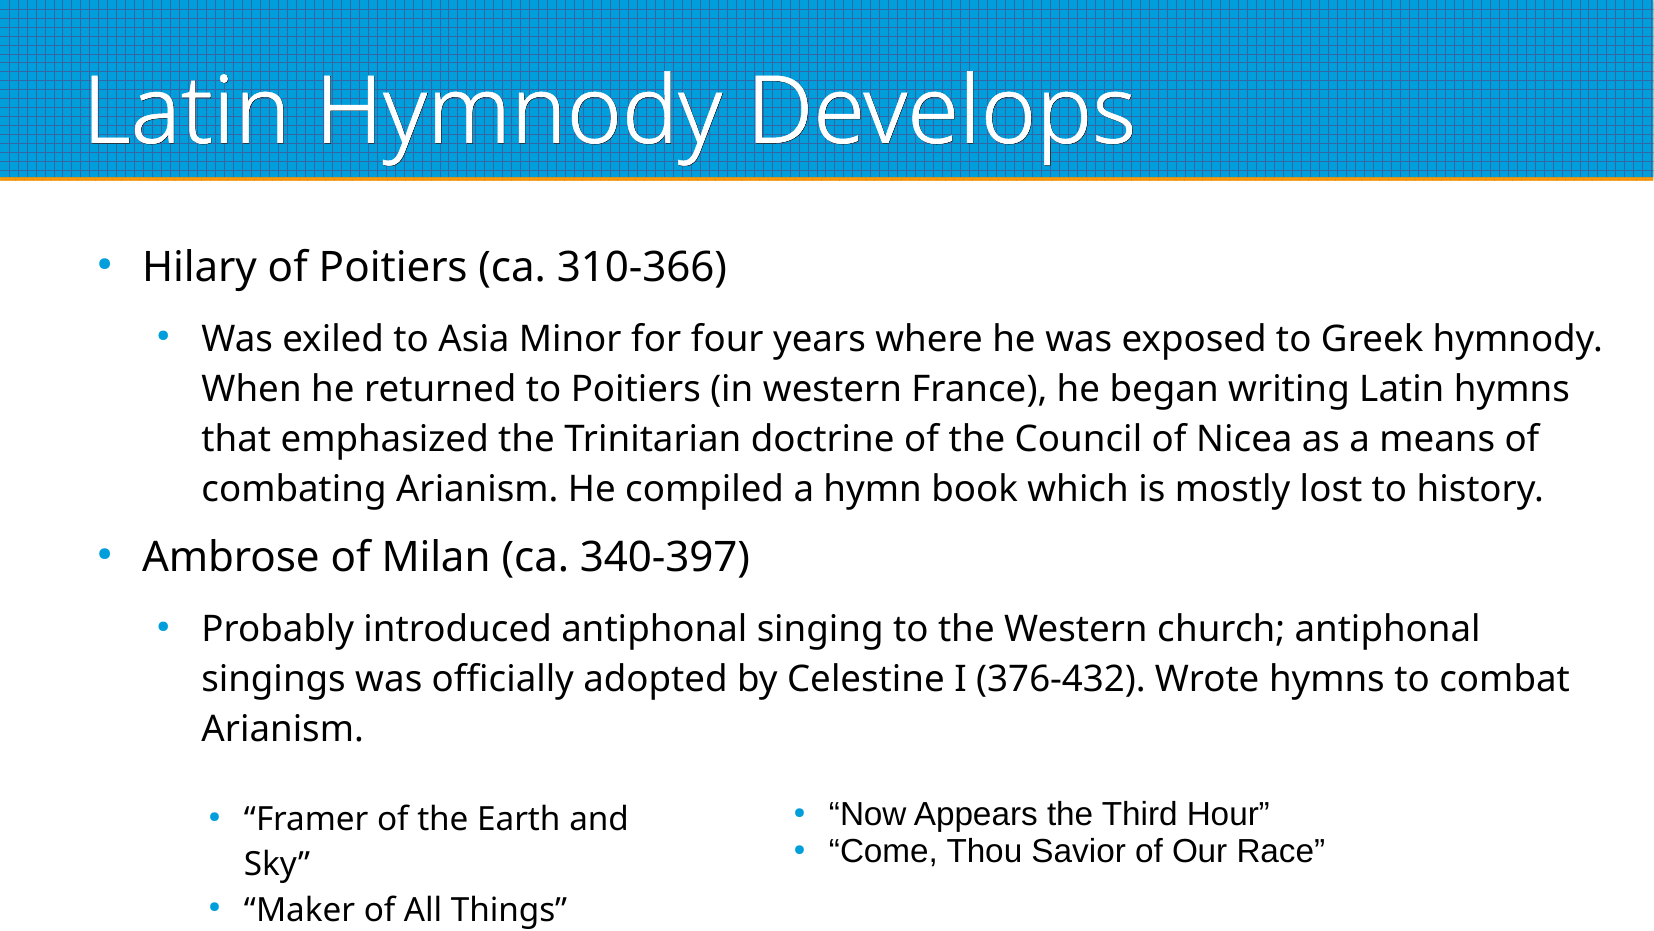

# Latin Hymnody Develops
Hilary of Poitiers (ca. 310-366)
Was exiled to Asia Minor for four years where he was exposed to Greek hymnody. When he returned to Poitiers (in western France), he began writing Latin hymns that emphasized the Trinitarian doctrine of the Council of Nicea as a means of combating Arianism. He compiled a hymn book which is mostly lost to history.
Ambrose of Milan (ca. 340-397)
Probably introduced antiphonal singing to the Western church; antiphonal singings was officially adopted by Celestine I (376-432). Wrote hymns to combat Arianism.
T
| “Framer of the Earth and Sky” “Maker of All Things” | “Now Appears the Third Hour” “Come, Thou Savior of Our Race” |
| --- | --- |